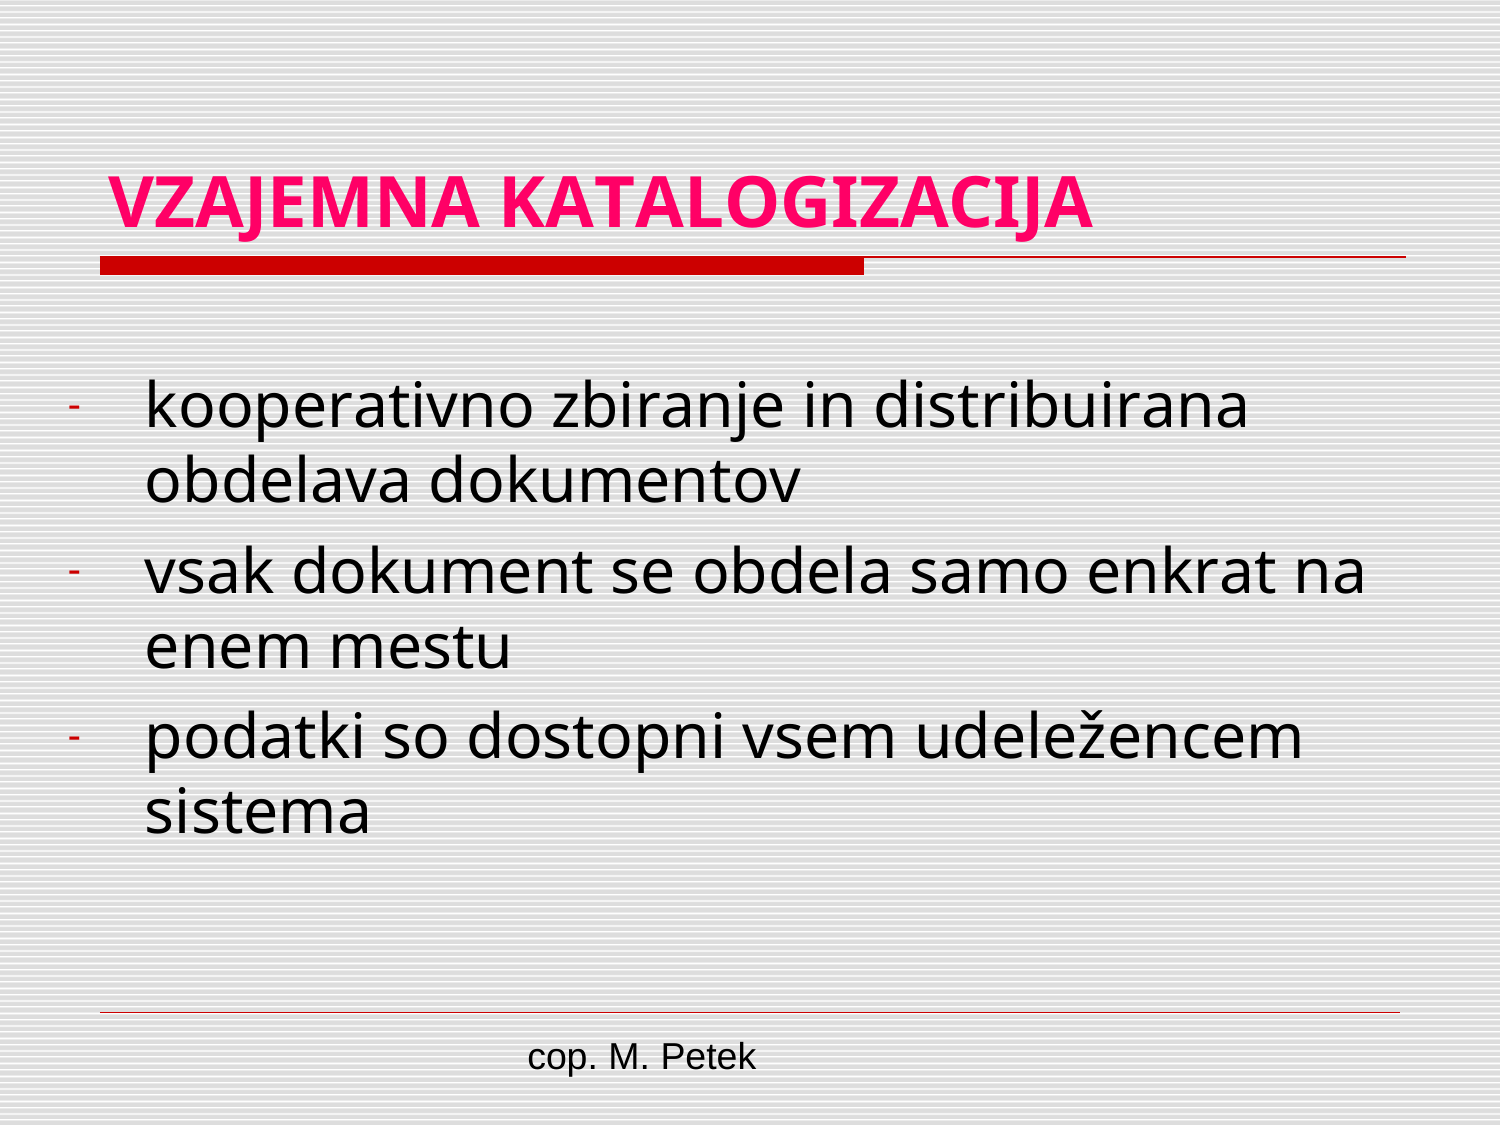

# VZAJEMNA KATALOGIZACIJA
kooperativno zbiranje in distribuirana obdelava dokumentov
vsak dokument se obdela samo enkrat na enem mestu
podatki so dostopni vsem udeležencem sistema
cop. M. Petek